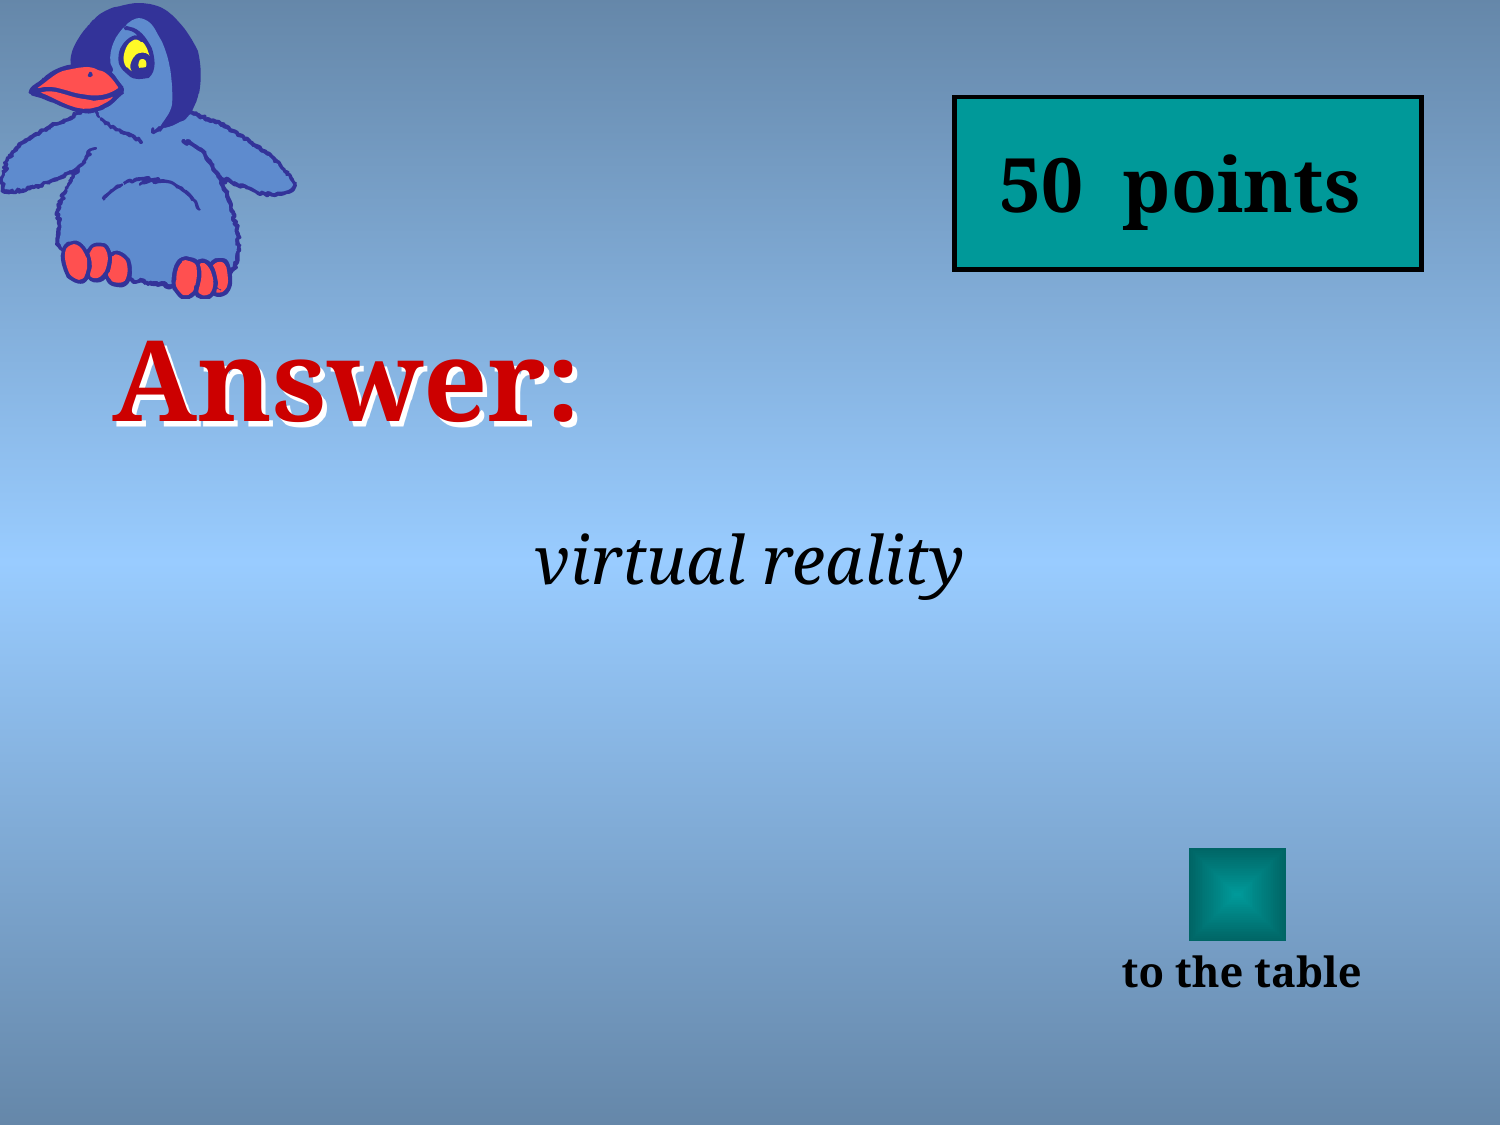

50 points
# Answer:
virtual reality
to the table